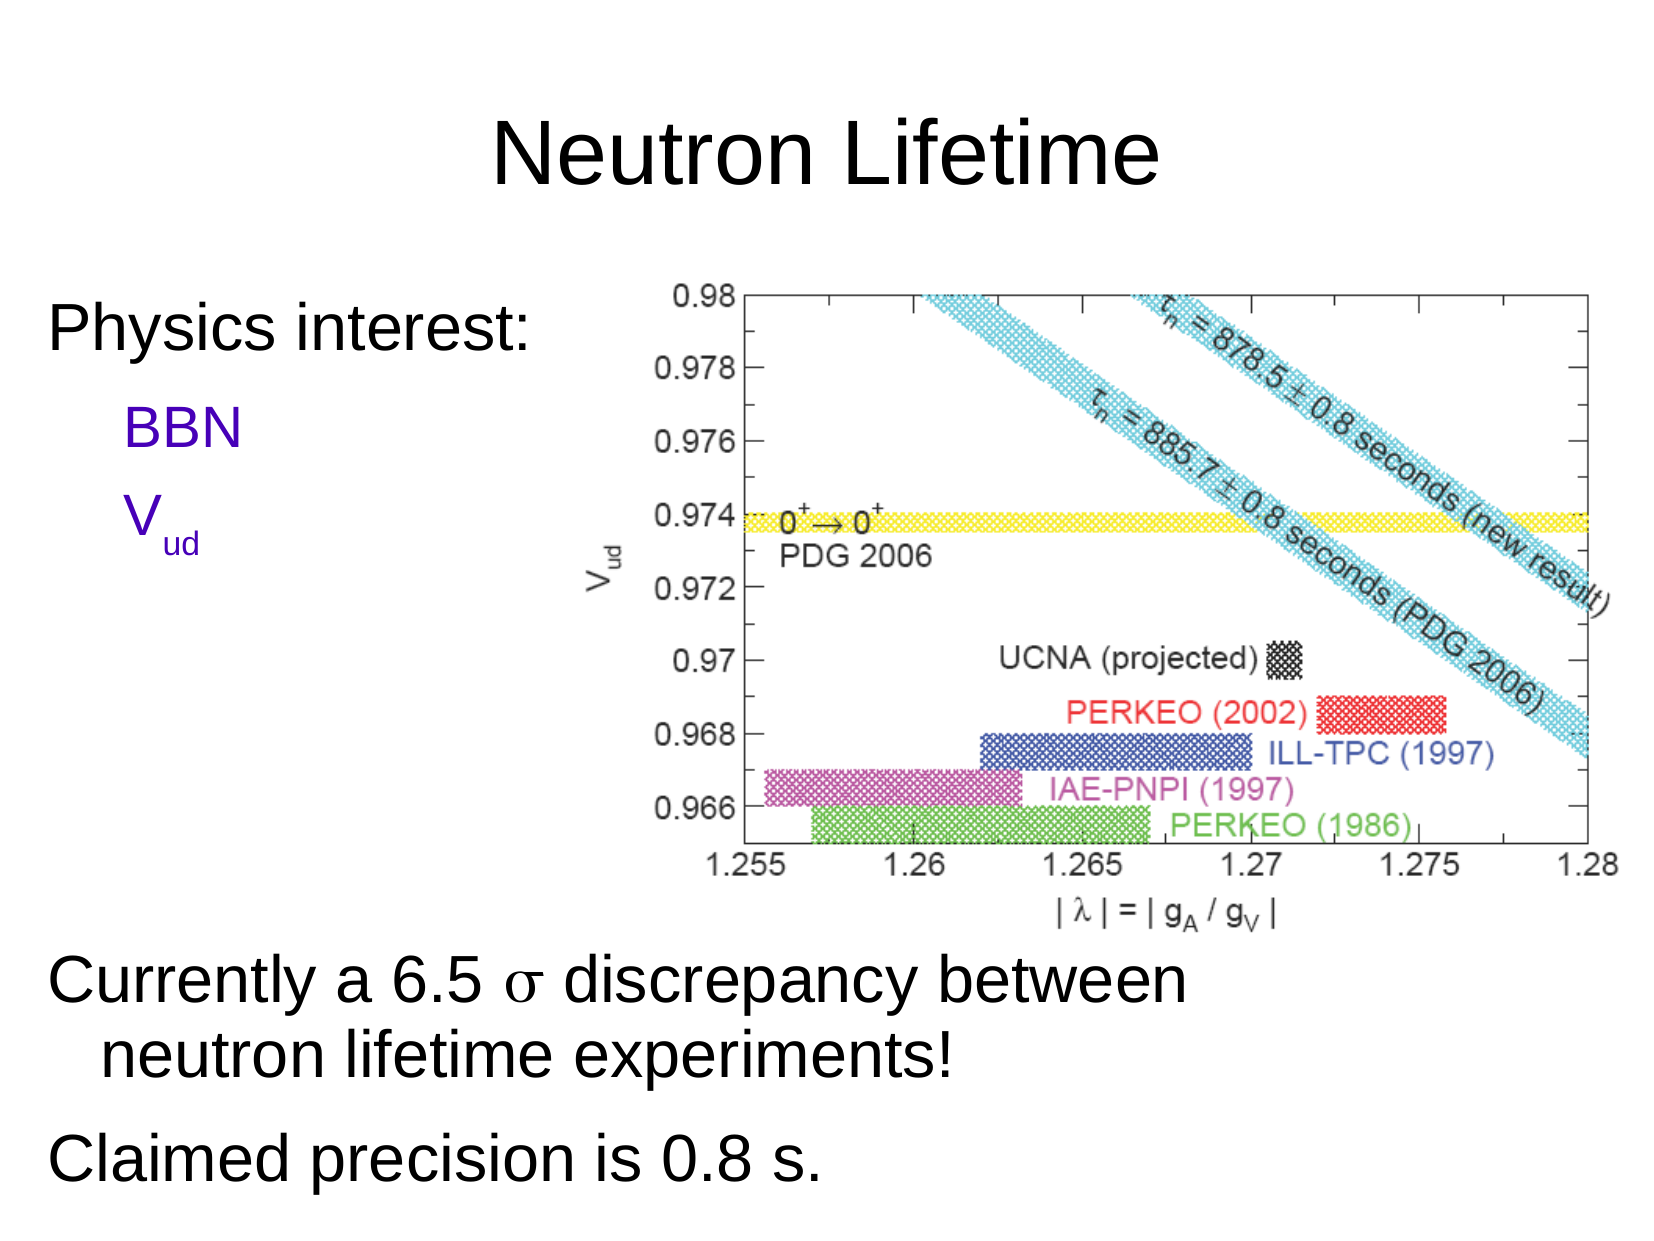

# Neutron Lifetime
Physics interest:
BBN
Vud
Currently a 6.5  discrepancy between neutron lifetime experiments!
Claimed precision is 0.8 s.